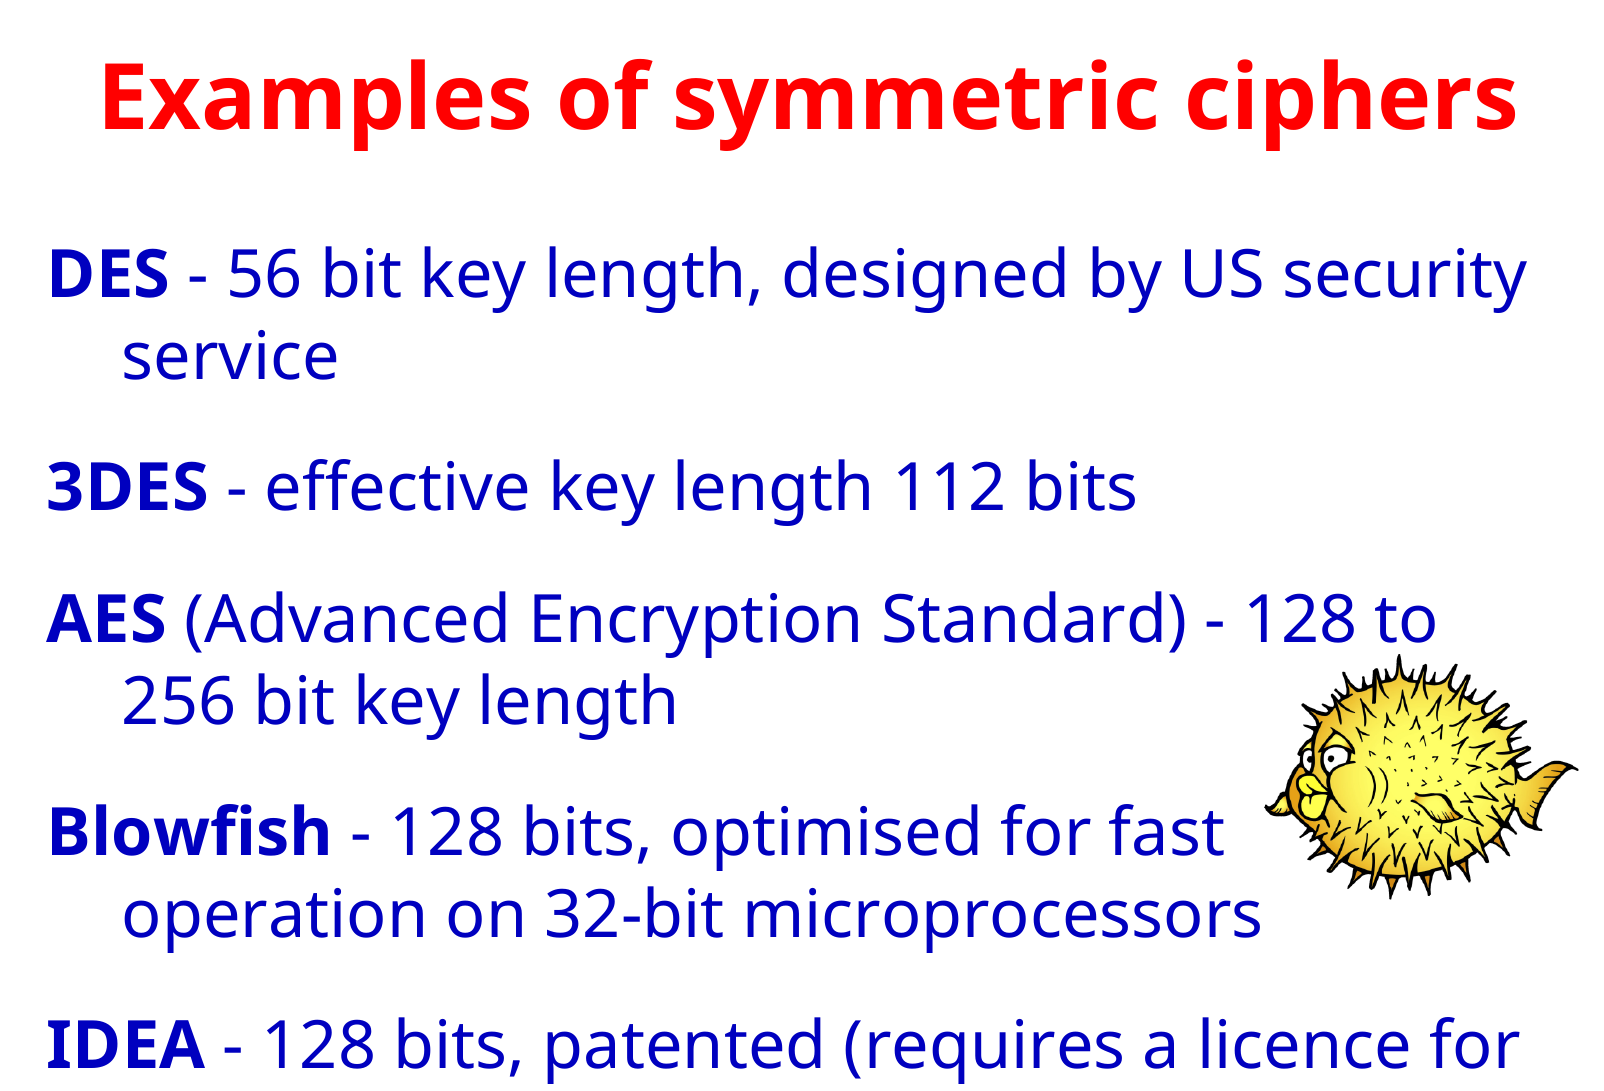

# Examples of symmetric ciphers
DES - 56 bit key length, designed by US security service
3DES - effective key length 112 bits
AES (Advanced Encryption Standard) - 128 to 256 bit key length
Blowfish - 128 bits, optimised for fast operation on 32-bit microprocessors
IDEA - 128 bits, patented (requires a licence for commercial use)